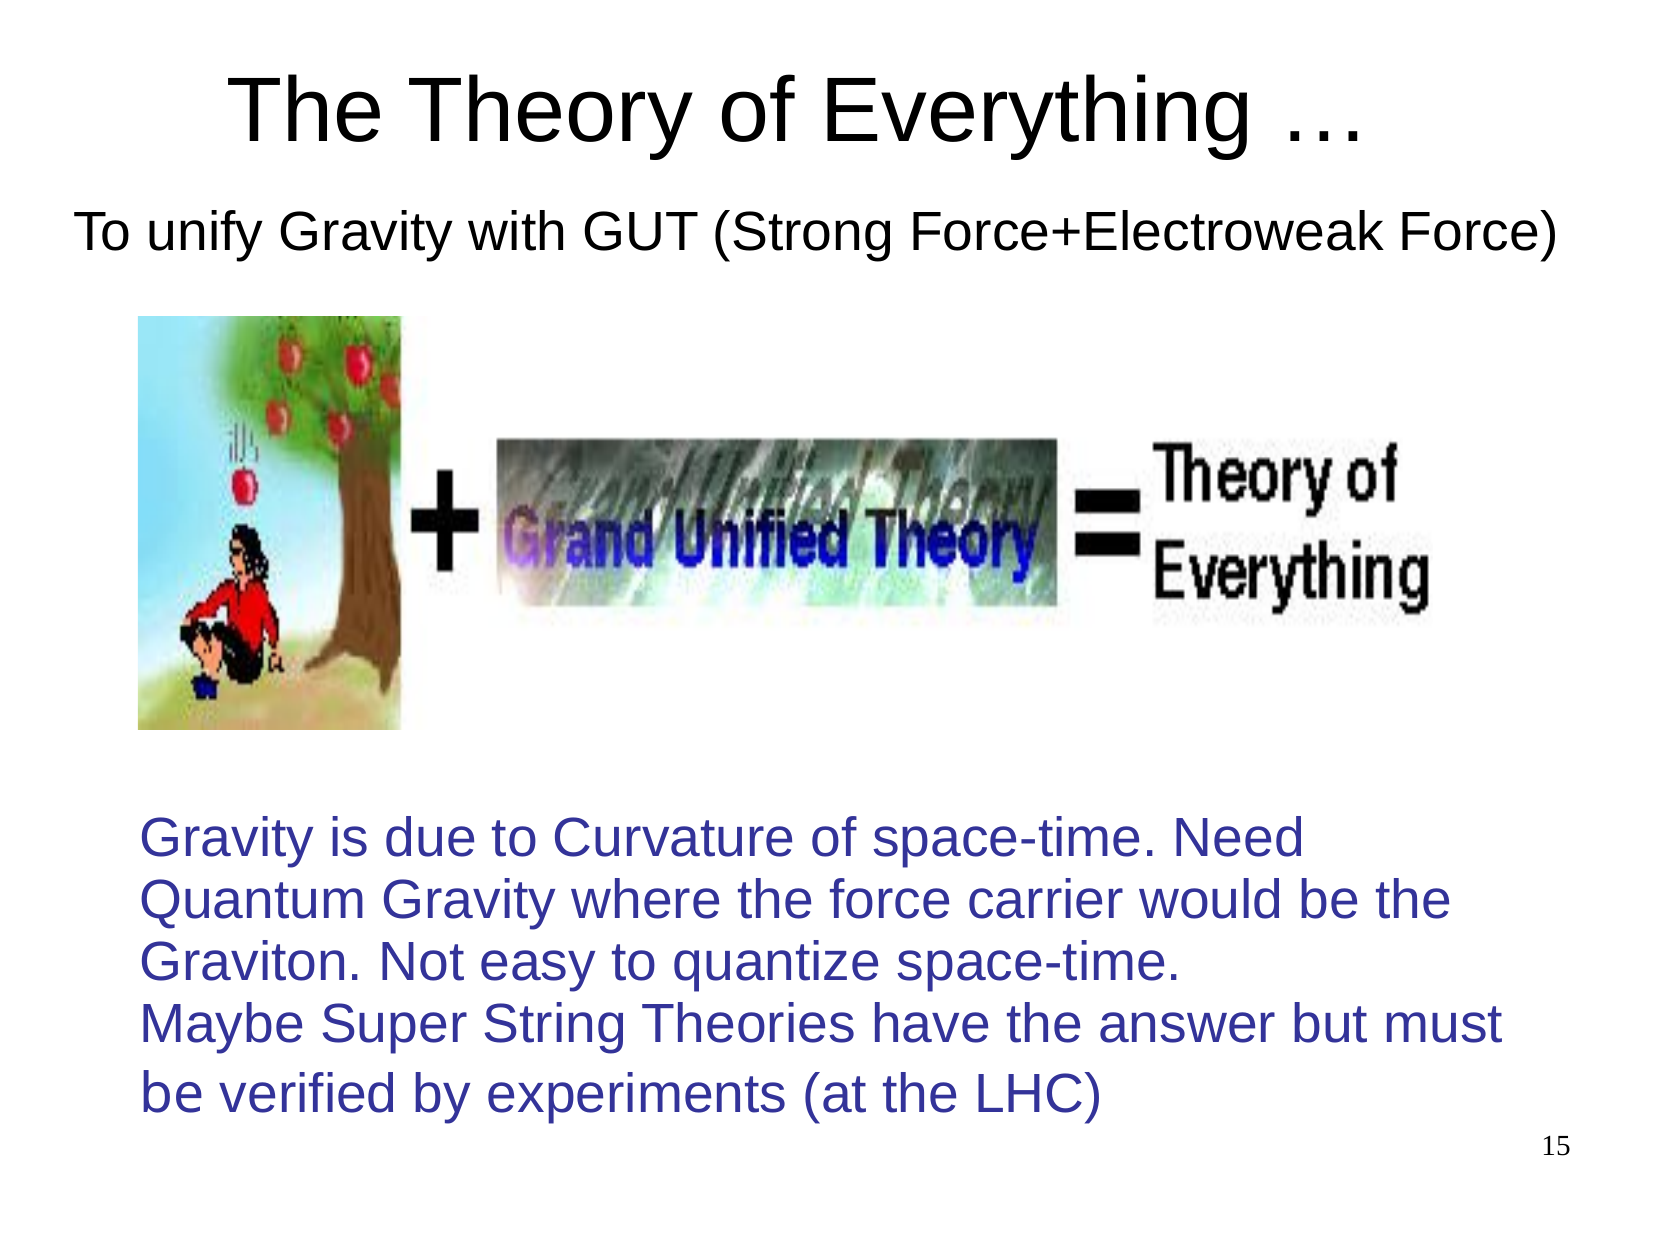

# The Theory of Everything …
To unify Gravity with GUT (Strong Force+Electroweak Force)
Gravity is due to Curvature of space-time. Need
Quantum Gravity where the force carrier would be the
Graviton. Not easy to quantize space-time.
Maybe Super String Theories have the answer but must
be verified by experiments (at the LHC)
15